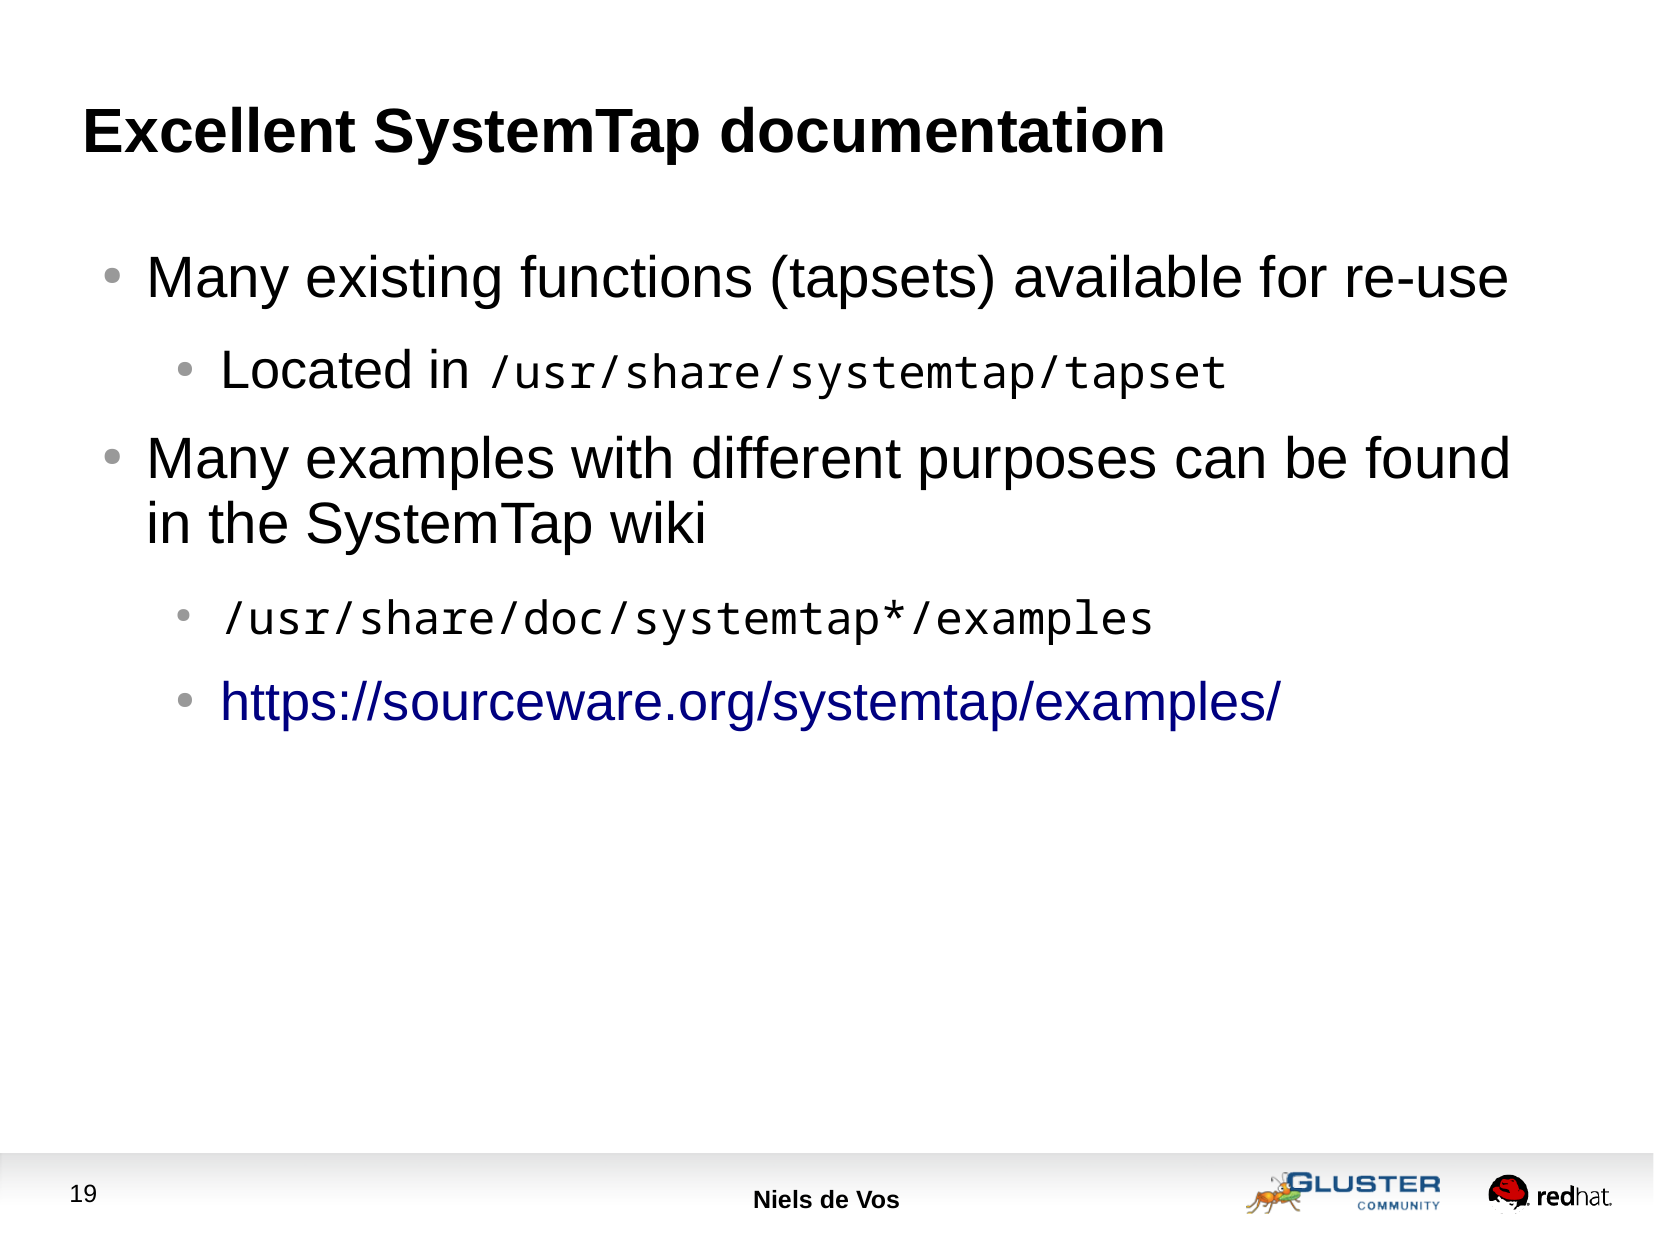

# Excellent SystemTap documentation
Many existing functions (tapsets) available for re-use
Located in /usr/share/systemtap/tapset
Many examples with different purposes can be found in the SystemTap wiki
/usr/share/doc/systemtap*/examples
https://sourceware.org/systemtap/examples/